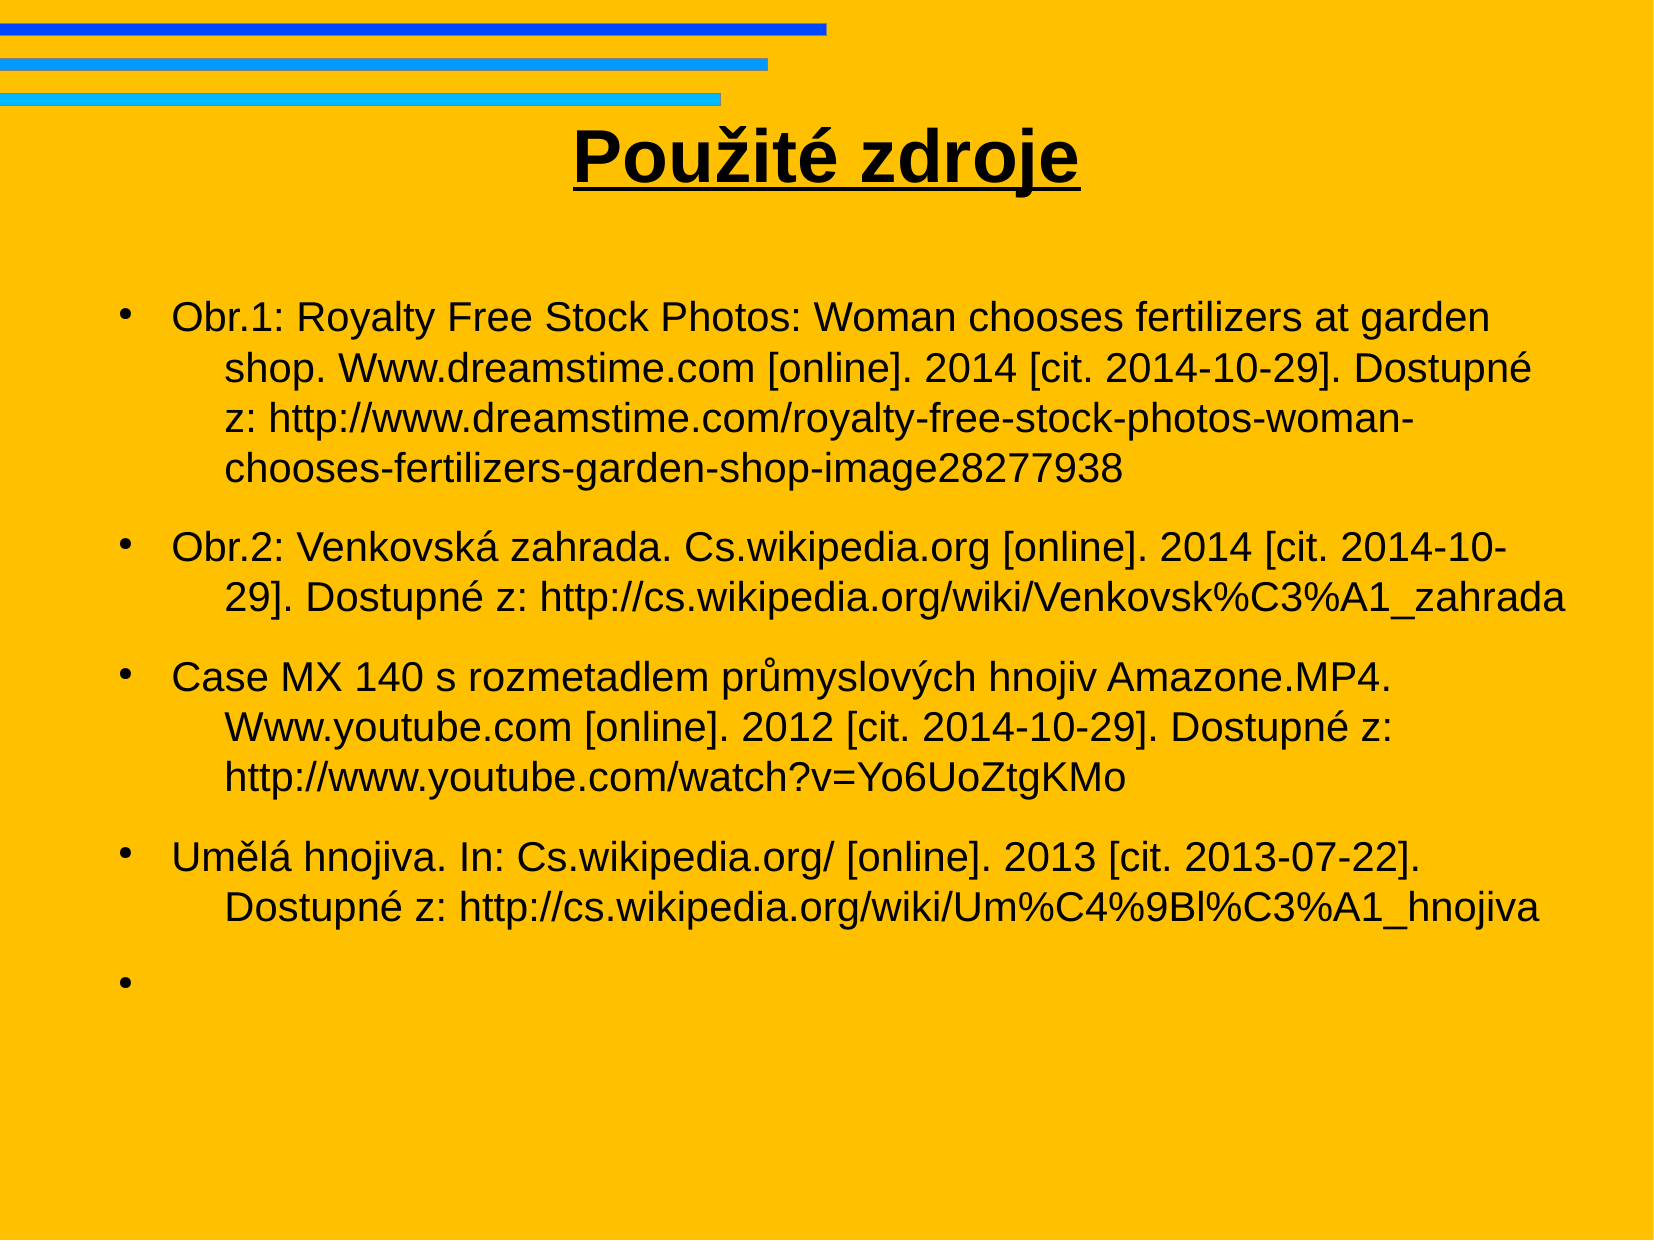

# Použité zdroje
Obr.1: Royalty Free Stock Photos: Woman chooses fertilizers at garden shop. Www.dreamstime.com [online]. 2014 [cit. 2014-10-29]. Dostupné z: http://www.dreamstime.com/royalty-free-stock-photos-woman-chooses-fertilizers-garden-shop-image28277938
Obr.2: Venkovská zahrada. Cs.wikipedia.org [online]. 2014 [cit. 2014-10-29]. Dostupné z: http://cs.wikipedia.org/wiki/Venkovsk%C3%A1_zahrada
Case MX 140 s rozmetadlem průmyslových hnojiv Amazone.MP4. Www.youtube.com [online]. 2012 [cit. 2014-10-29]. Dostupné z: http://www.youtube.com/watch?v=Yo6UoZtgKMo
Umělá hnojiva. In: Cs.wikipedia.org/ [online]. 2013 [cit. 2013-07-22]. Dostupné z: http://cs.wikipedia.org/wiki/Um%C4%9Bl%C3%A1_hnojiva